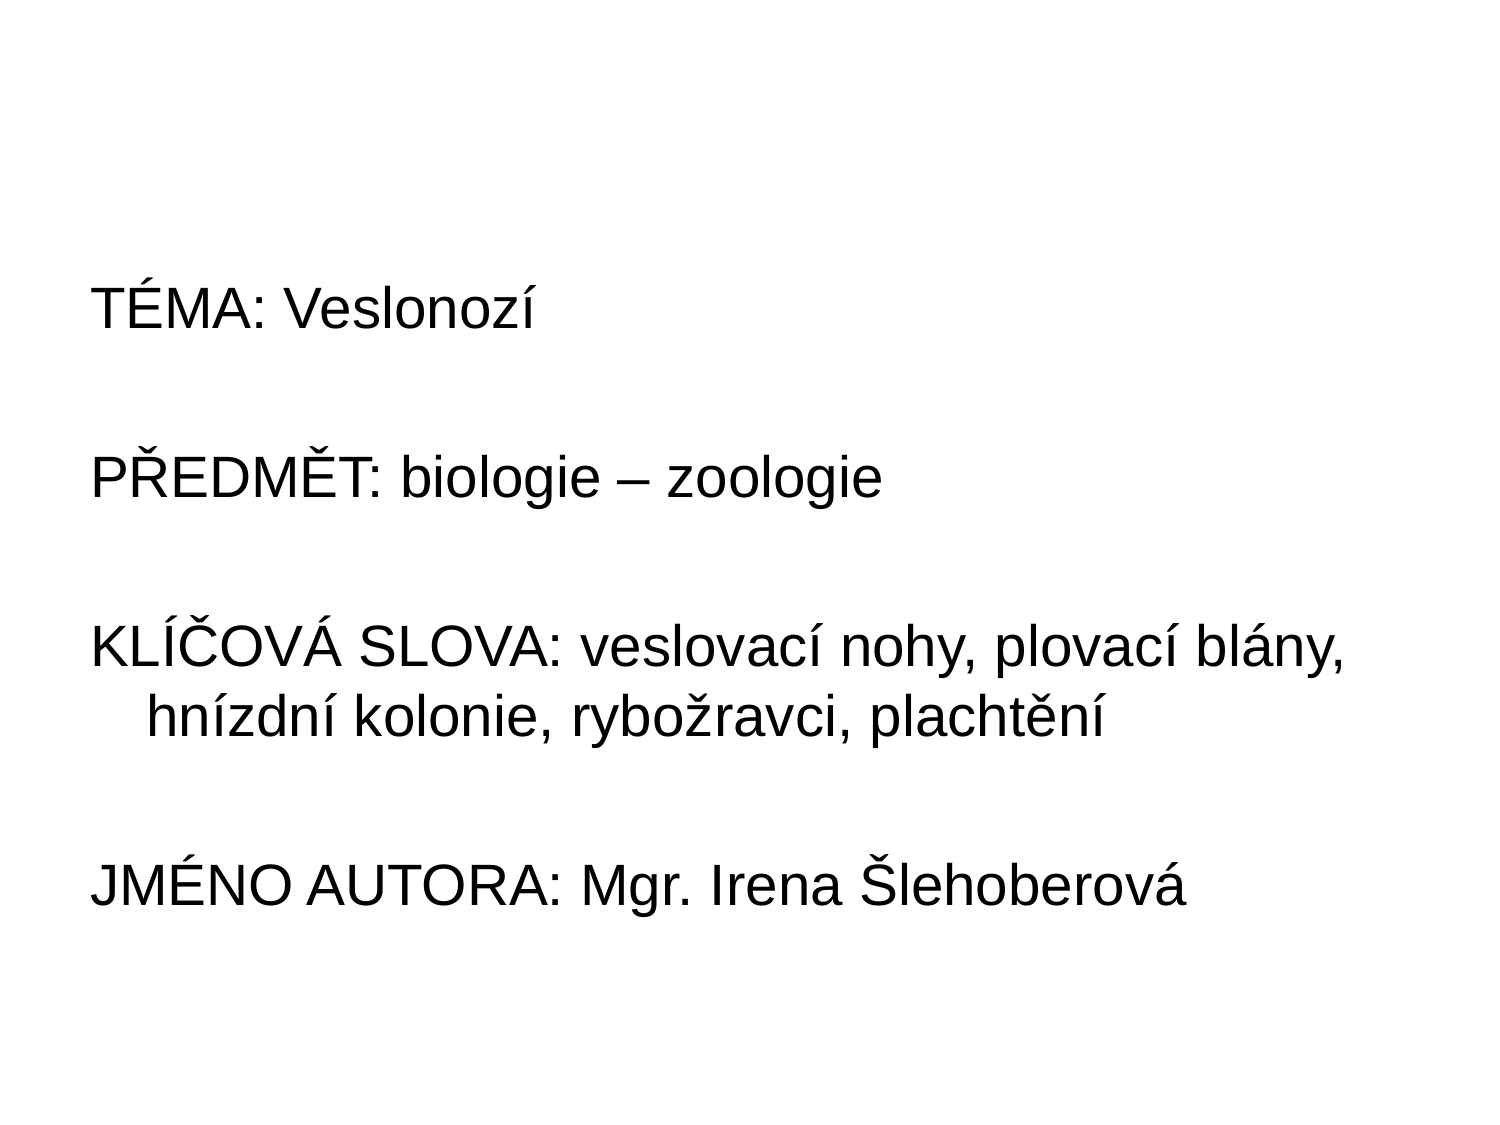

# TÉMA: Veslonozí
PŘEDMĚT: biologie – zoologie
KLÍČOVÁ SLOVA: veslovací nohy, plovací blány, hnízdní kolonie, rybožravci, plachtění
JMÉNO AUTORA: Mgr. Irena Šlehoberová